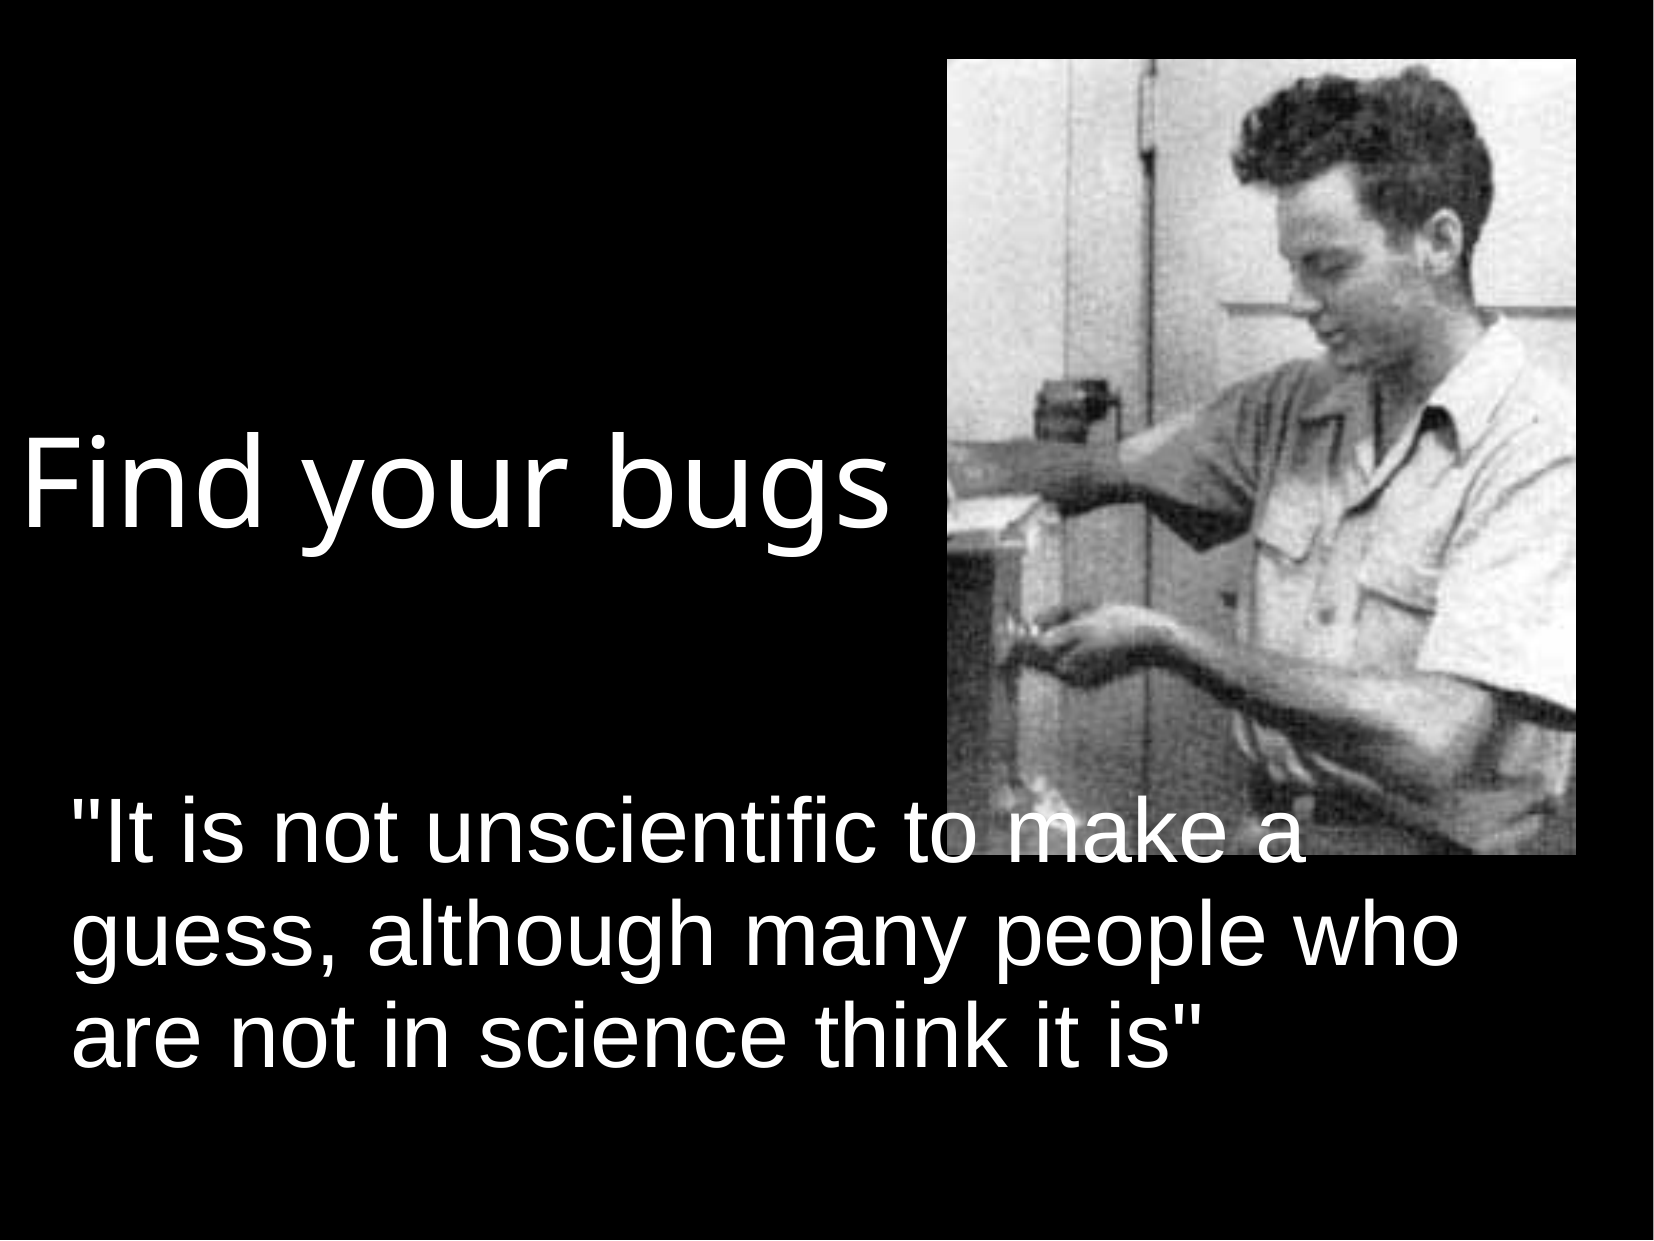

# Find your bugs
"It is not unscientific to make a guess, although many people who are not in science think it is"